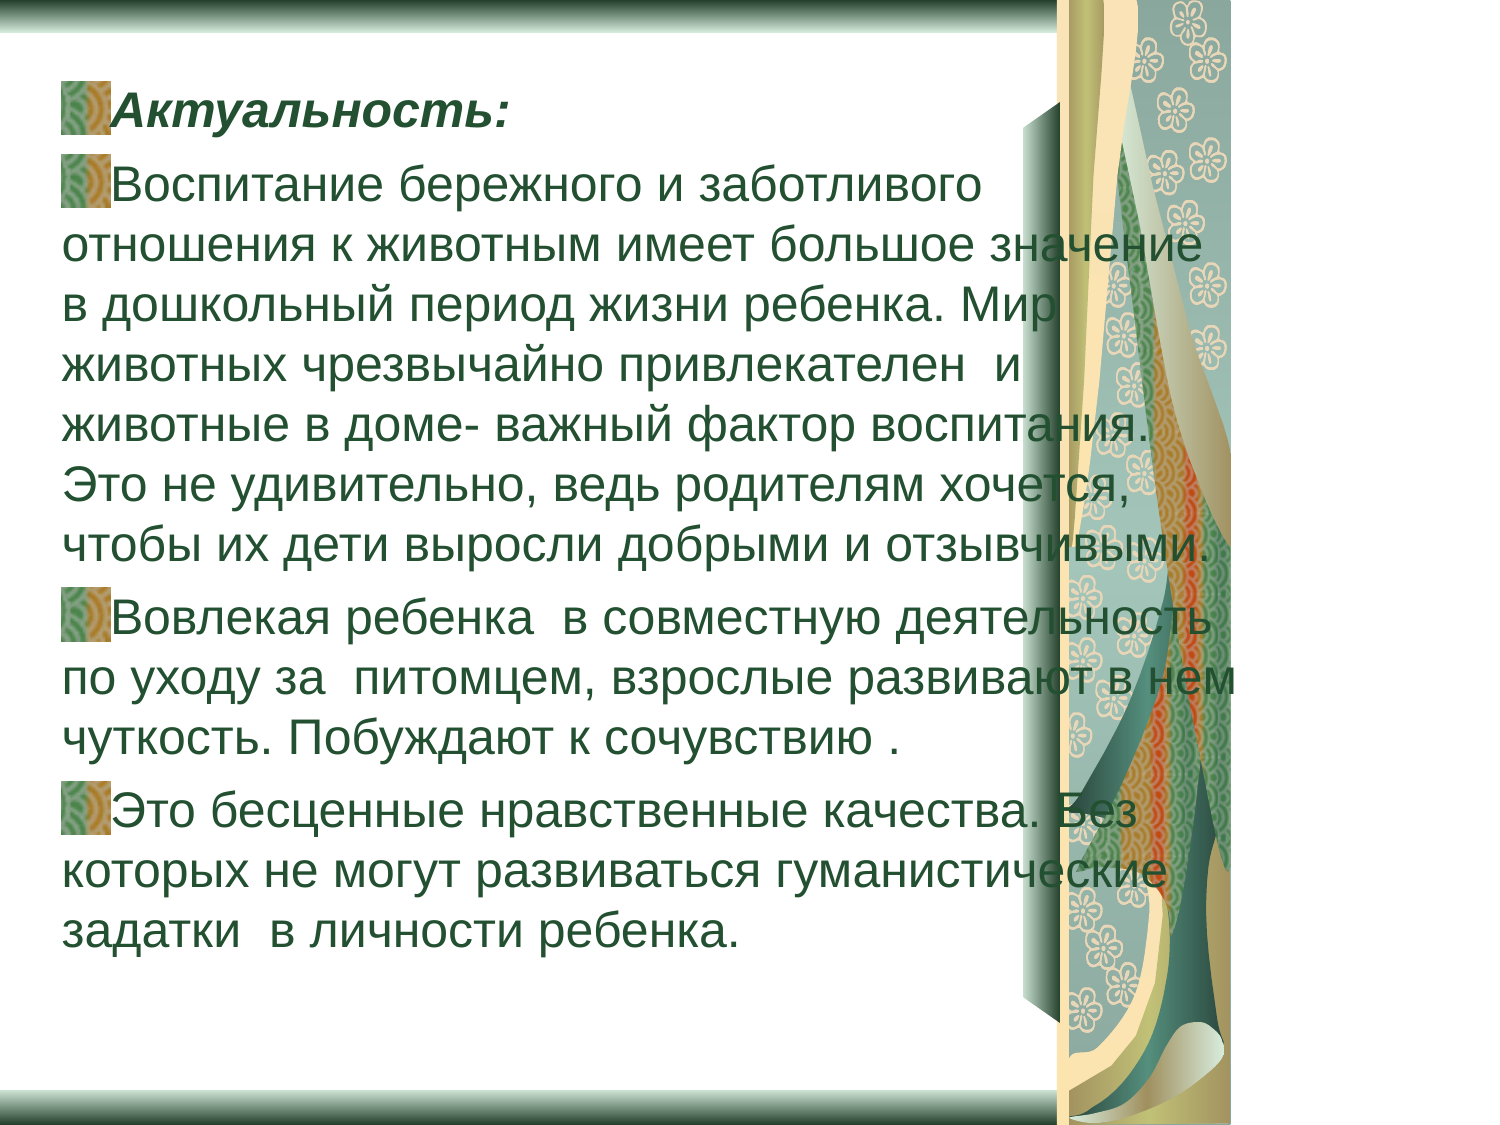

# Актуальность:
Воспитание бережного и заботливого отношения к животным имеет большое значение в дошкольный период жизни ребенка. Мир животных чрезвычайно привлекателен и животные в доме- важный фактор воспитания. Это не удивительно, ведь родителям хочется, чтобы их дети выросли добрыми и отзывчивыми.
Вовлекая ребенка в совместную деятельность по уходу за питомцем, взрослые развивают в нем чуткость. Побуждают к сочувствию .
Это бесценные нравственные качества. Без которых не могут развиваться гуманистические задатки в личности ребенка.